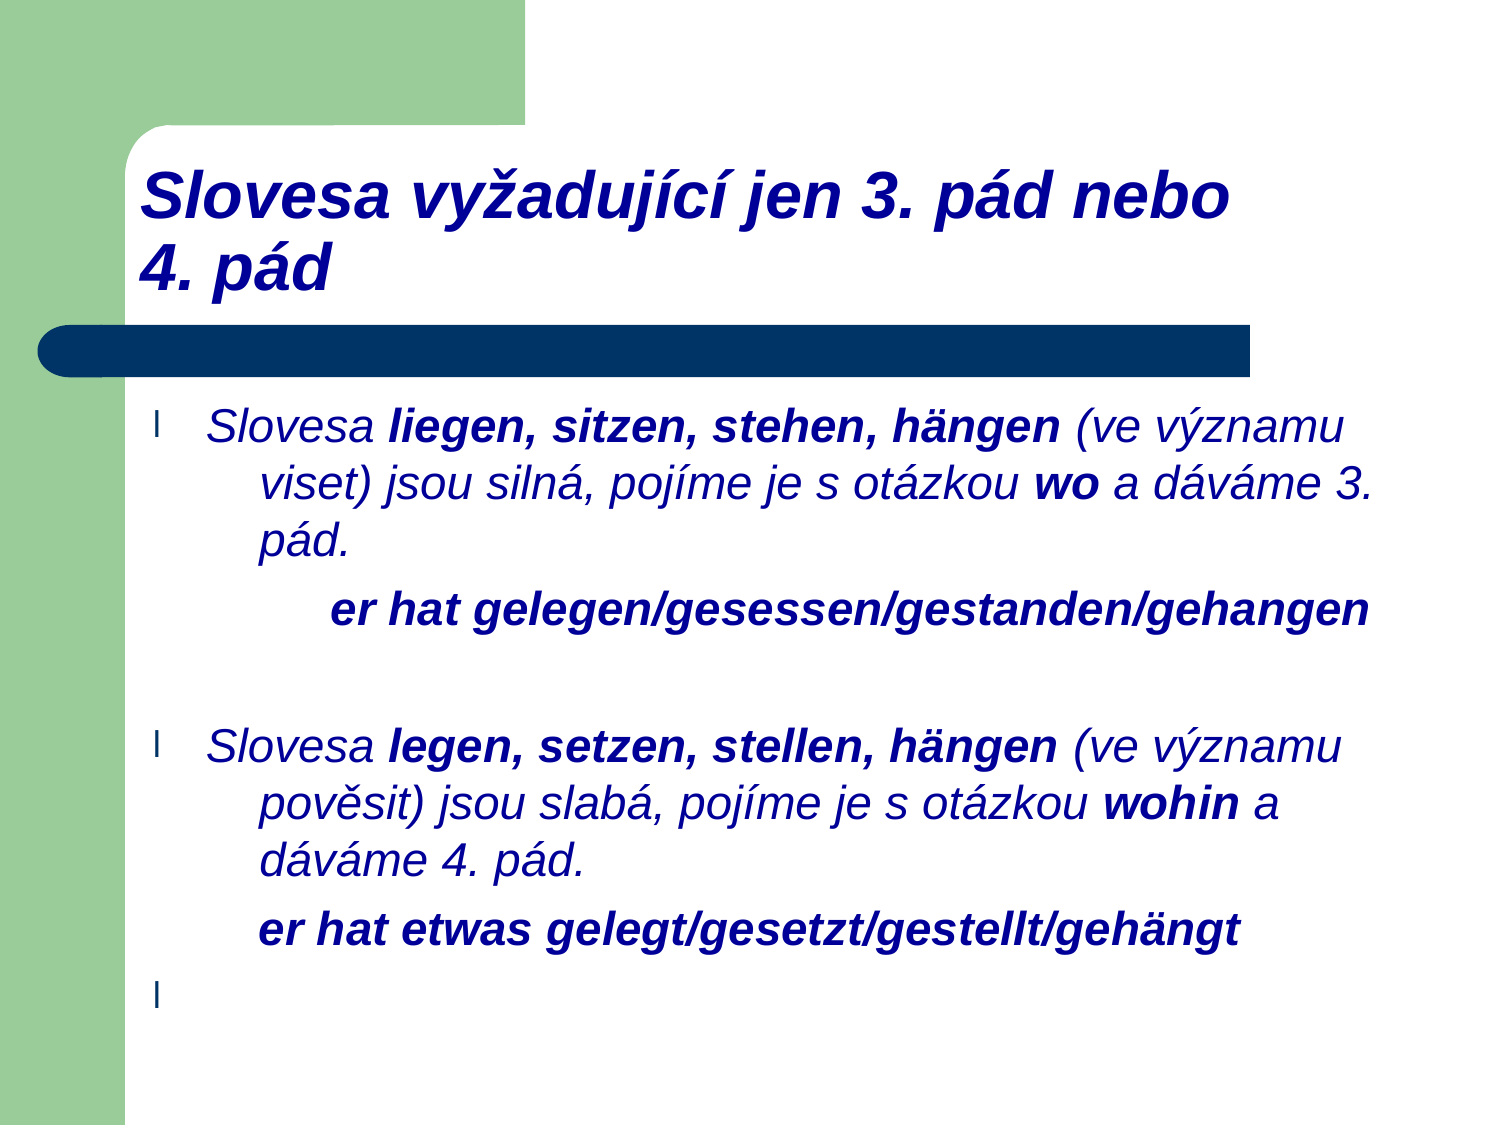

# Slovesa vyžadující jen 3. pád nebo 4. pád
Slovesa liegen, sitzen, stehen, hängen (ve významu viset) jsou silná, pojíme je s otázkou wo a dáváme 3. pád.
	er hat gelegen/gesessen/gestanden/gehangen
Slovesa legen, setzen, stellen, hängen (ve významu pověsit) jsou slabá, pojíme je s otázkou wohin a dáváme 4. pád.
 er hat etwas gelegt/gesetzt/gestellt/gehängt